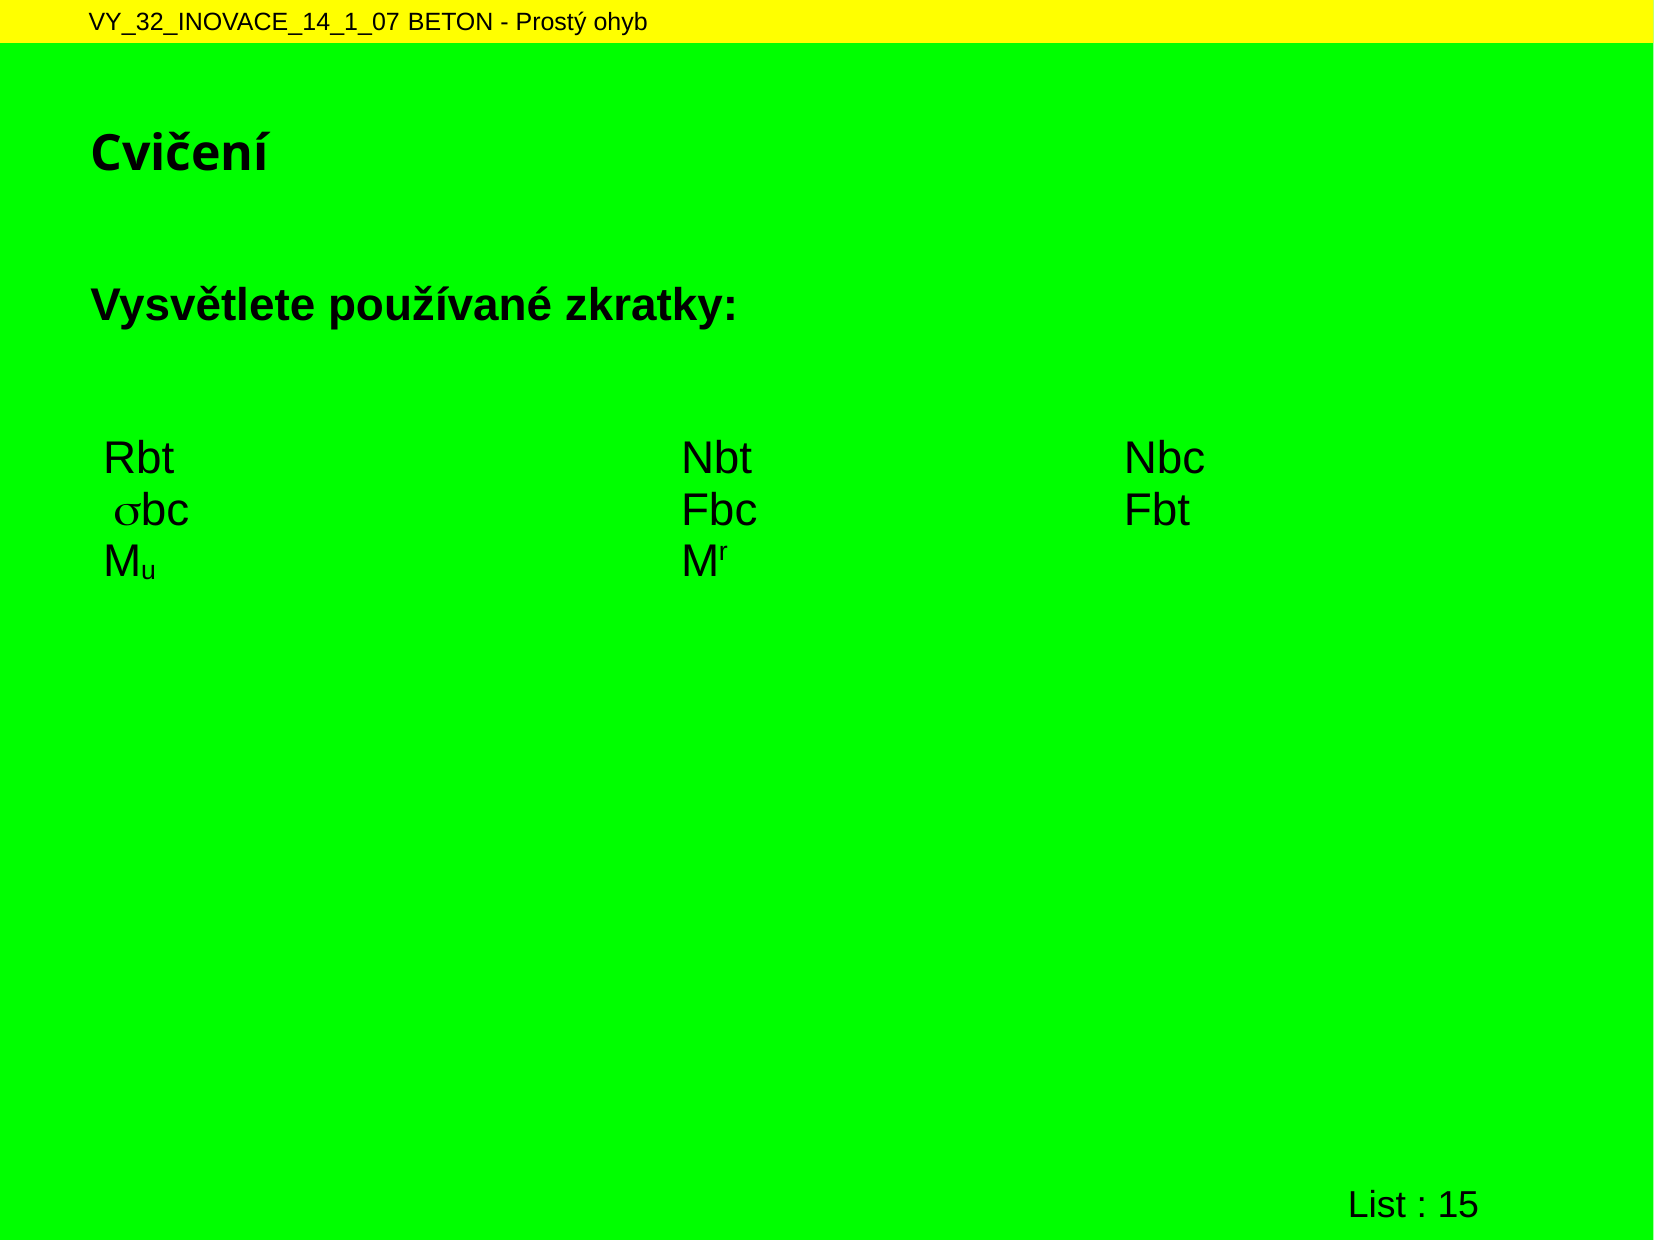

VY_32_INOVACE_14_1_07 BETON - Prostý ohyb
Cvičení
Vysvětlete používané zkratky:
 Rbt 							Nbt						Nbc
 sbc							Fbc					Fbt
 Mu								Mr
List :